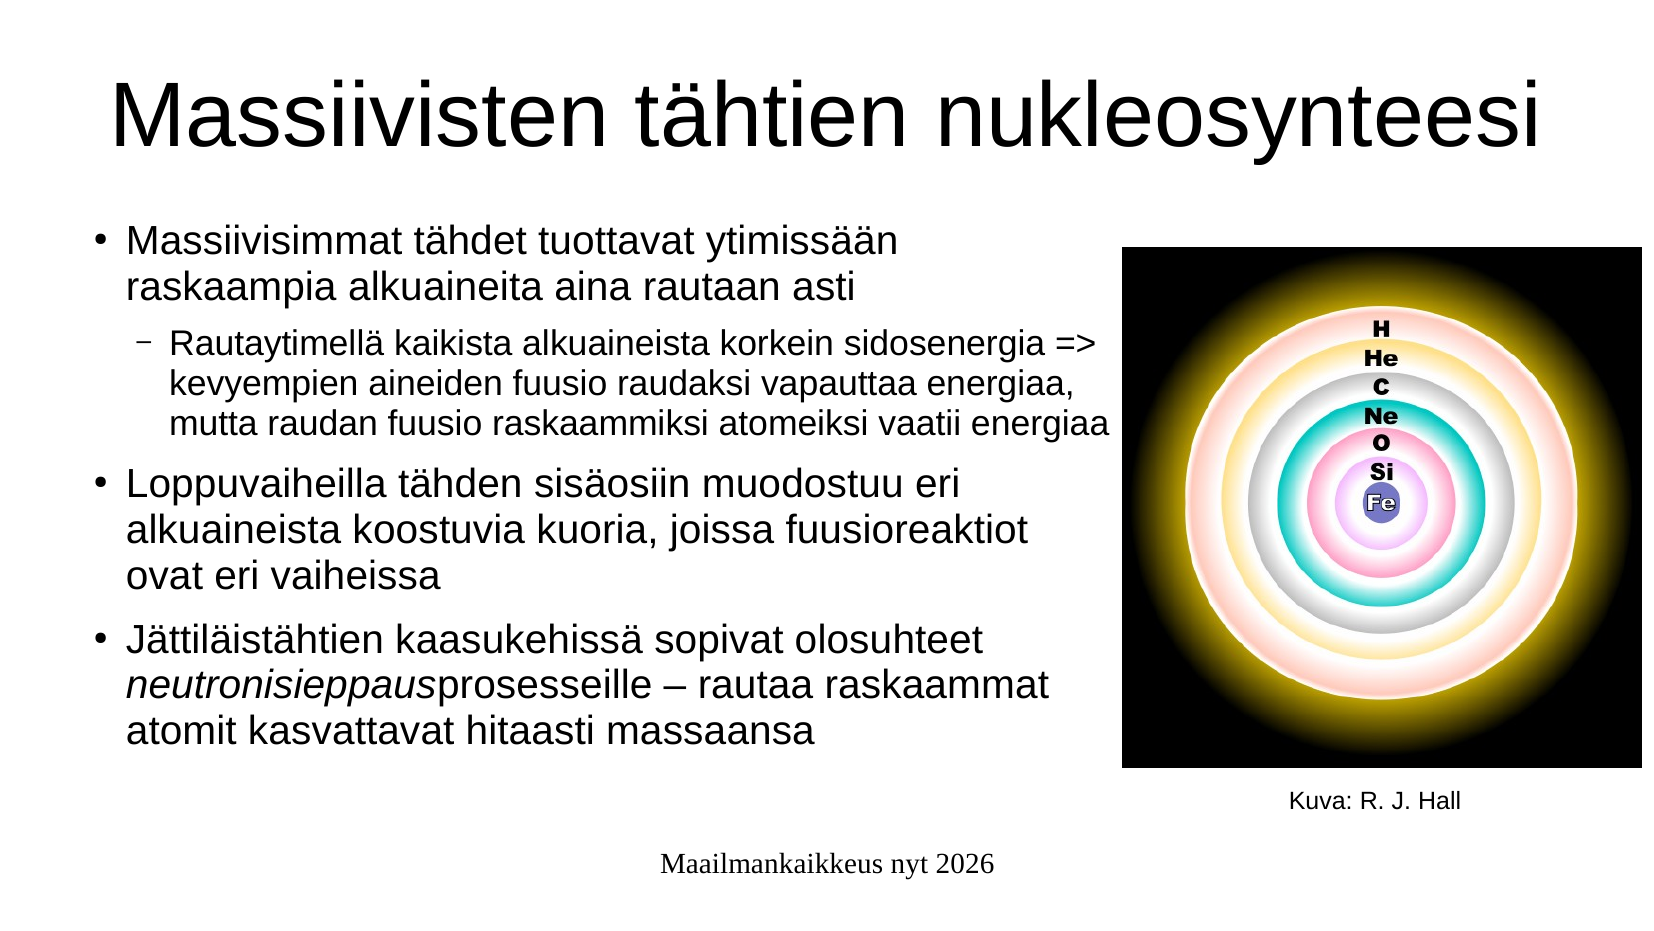

# Massiivisten tähtien nukleosynteesi
Massiivisimmat tähdet tuottavat ytimissään raskaampia alkuaineita aina rautaan asti
Rautaytimellä kaikista alkuaineista korkein sidosenergia => kevyempien aineiden fuusio raudaksi vapauttaa energiaa, mutta raudan fuusio raskaammiksi atomeiksi vaatii energiaa
Loppuvaiheilla tähden sisäosiin muodostuu eri alkuaineista koostuvia kuoria, joissa fuusioreaktiot ovat eri vaiheissa
Jättiläistähtien kaasukehissä sopivat olosuhteet neutronisieppausprosesseille – rautaa raskaammat atomit kasvattavat hitaasti massaansa
Kuva: R. J. Hall